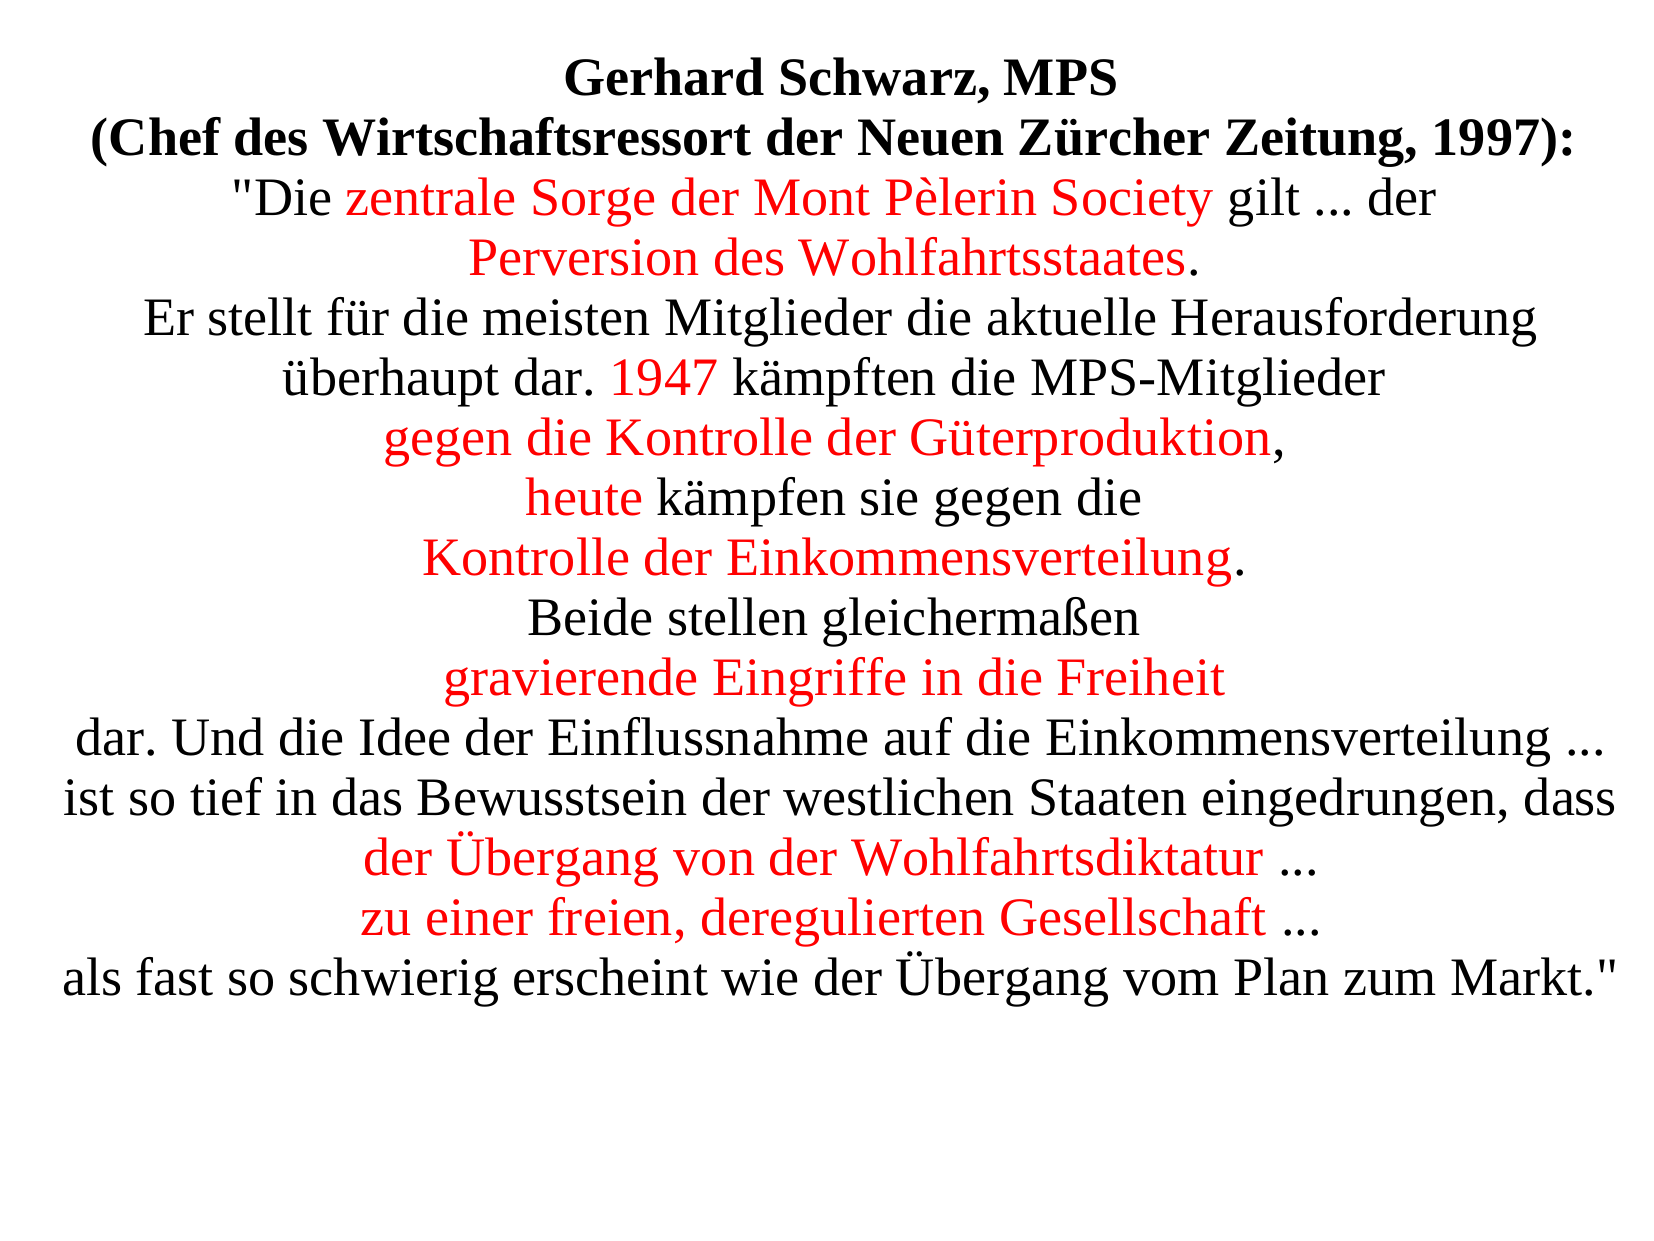

Gerhard Schwarz, MPS
(Chef des Wirtschaftsressort der Neuen Zürcher Zeitung, 1997):
"Die zentrale Sorge der Mont Pèlerin Society gilt ... der
Perversion des Wohlfahrtsstaates.
Er stellt für die meisten Mitglieder die aktuelle Herausforderung überhaupt dar. 1947 kämpften die MPS-Mitglieder
gegen die Kontrolle der Güterproduktion,
heute kämpfen sie gegen die
Kontrolle der Einkommensverteilung.
Beide stellen gleichermaßen
gravierende Eingriffe in die Freiheit
dar. Und die Idee der Einflussnahme auf die Einkommensverteilung ...
 ist so tief in das Bewusstsein der westlichen Staaten eingedrungen, dass
der Übergang von der Wohlfahrtsdiktatur ...
 zu einer freien, deregulierten Gesellschaft ...
als fast so schwierig erscheint wie der Übergang vom Plan zum Markt."